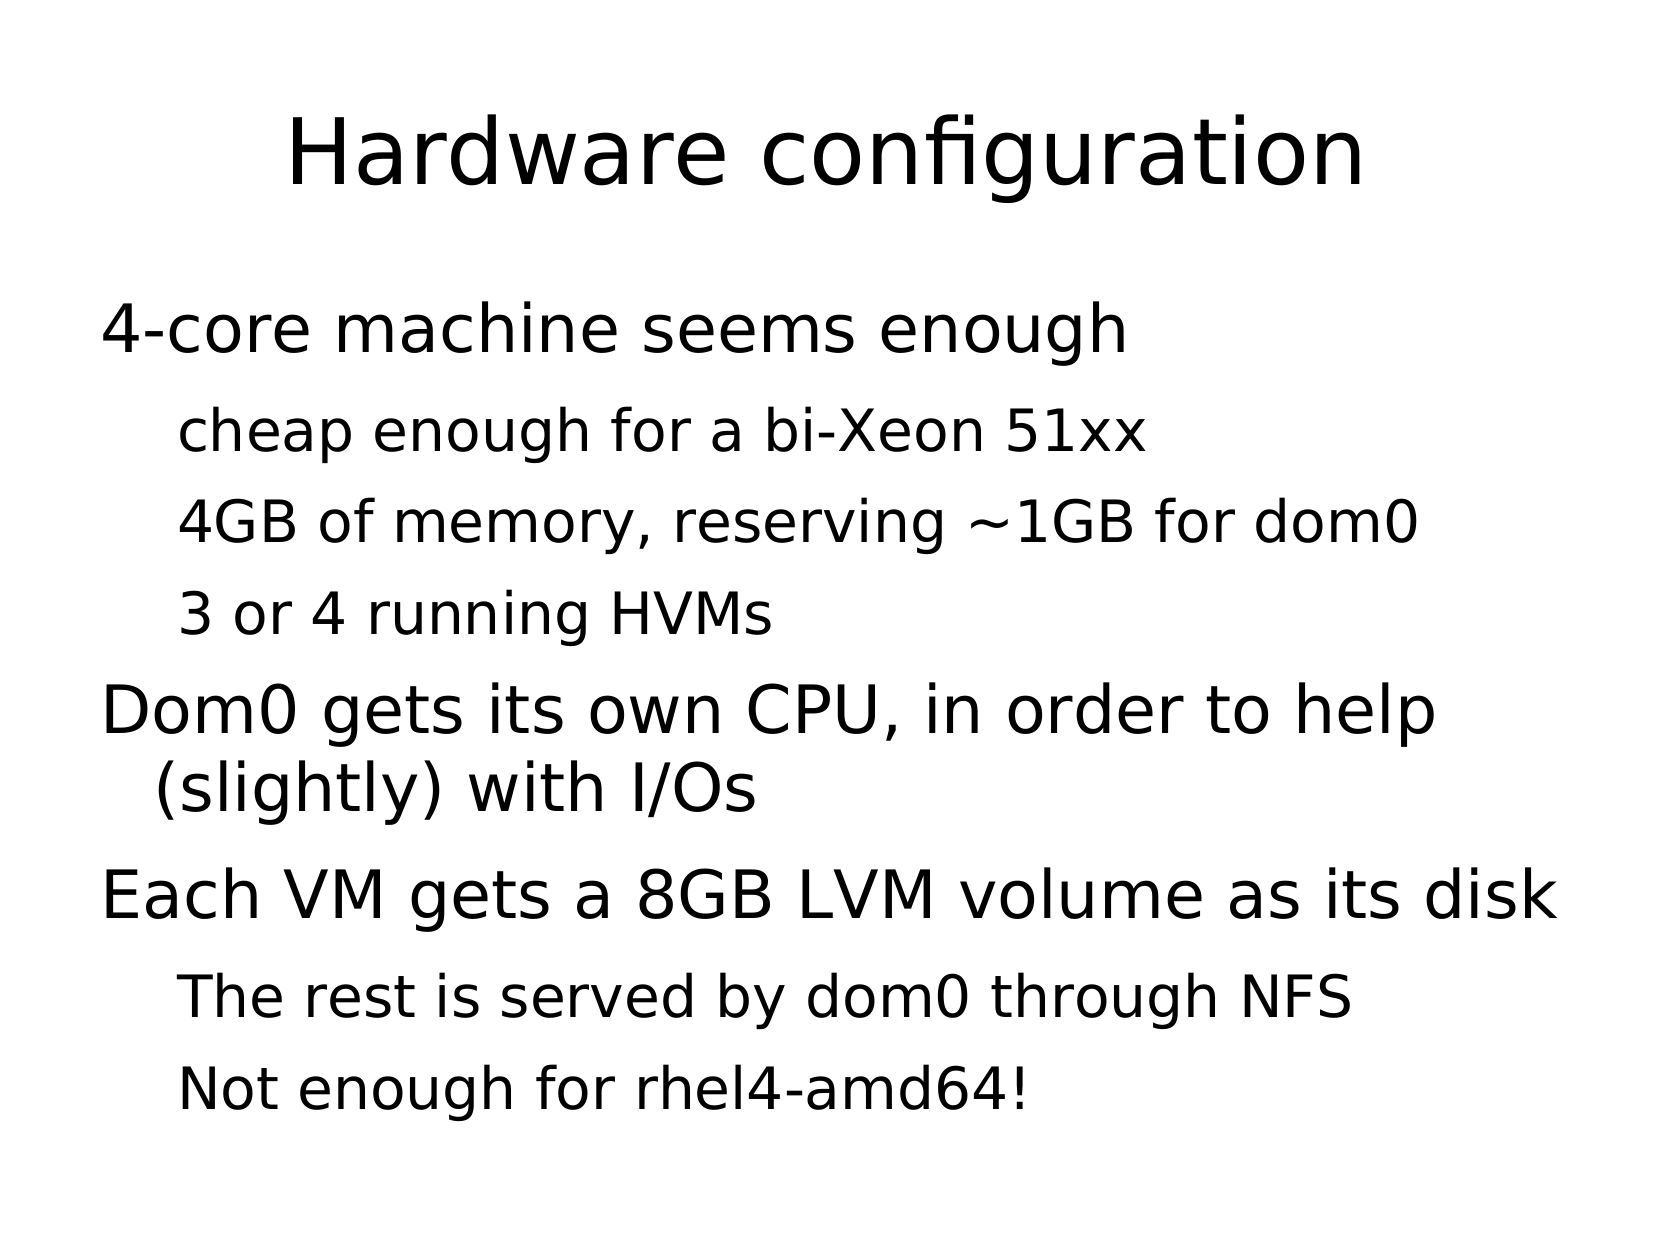

# Hardware configuration
4-core machine seems enough
cheap enough for a bi-Xeon 51xx
4GB of memory, reserving ~1GB for dom0
3 or 4 running HVMs
Dom0 gets its own CPU, in order to help (slightly) with I/Os
Each VM gets a 8GB LVM volume as its disk
The rest is served by dom0 through NFS
Not enough for rhel4-amd64!